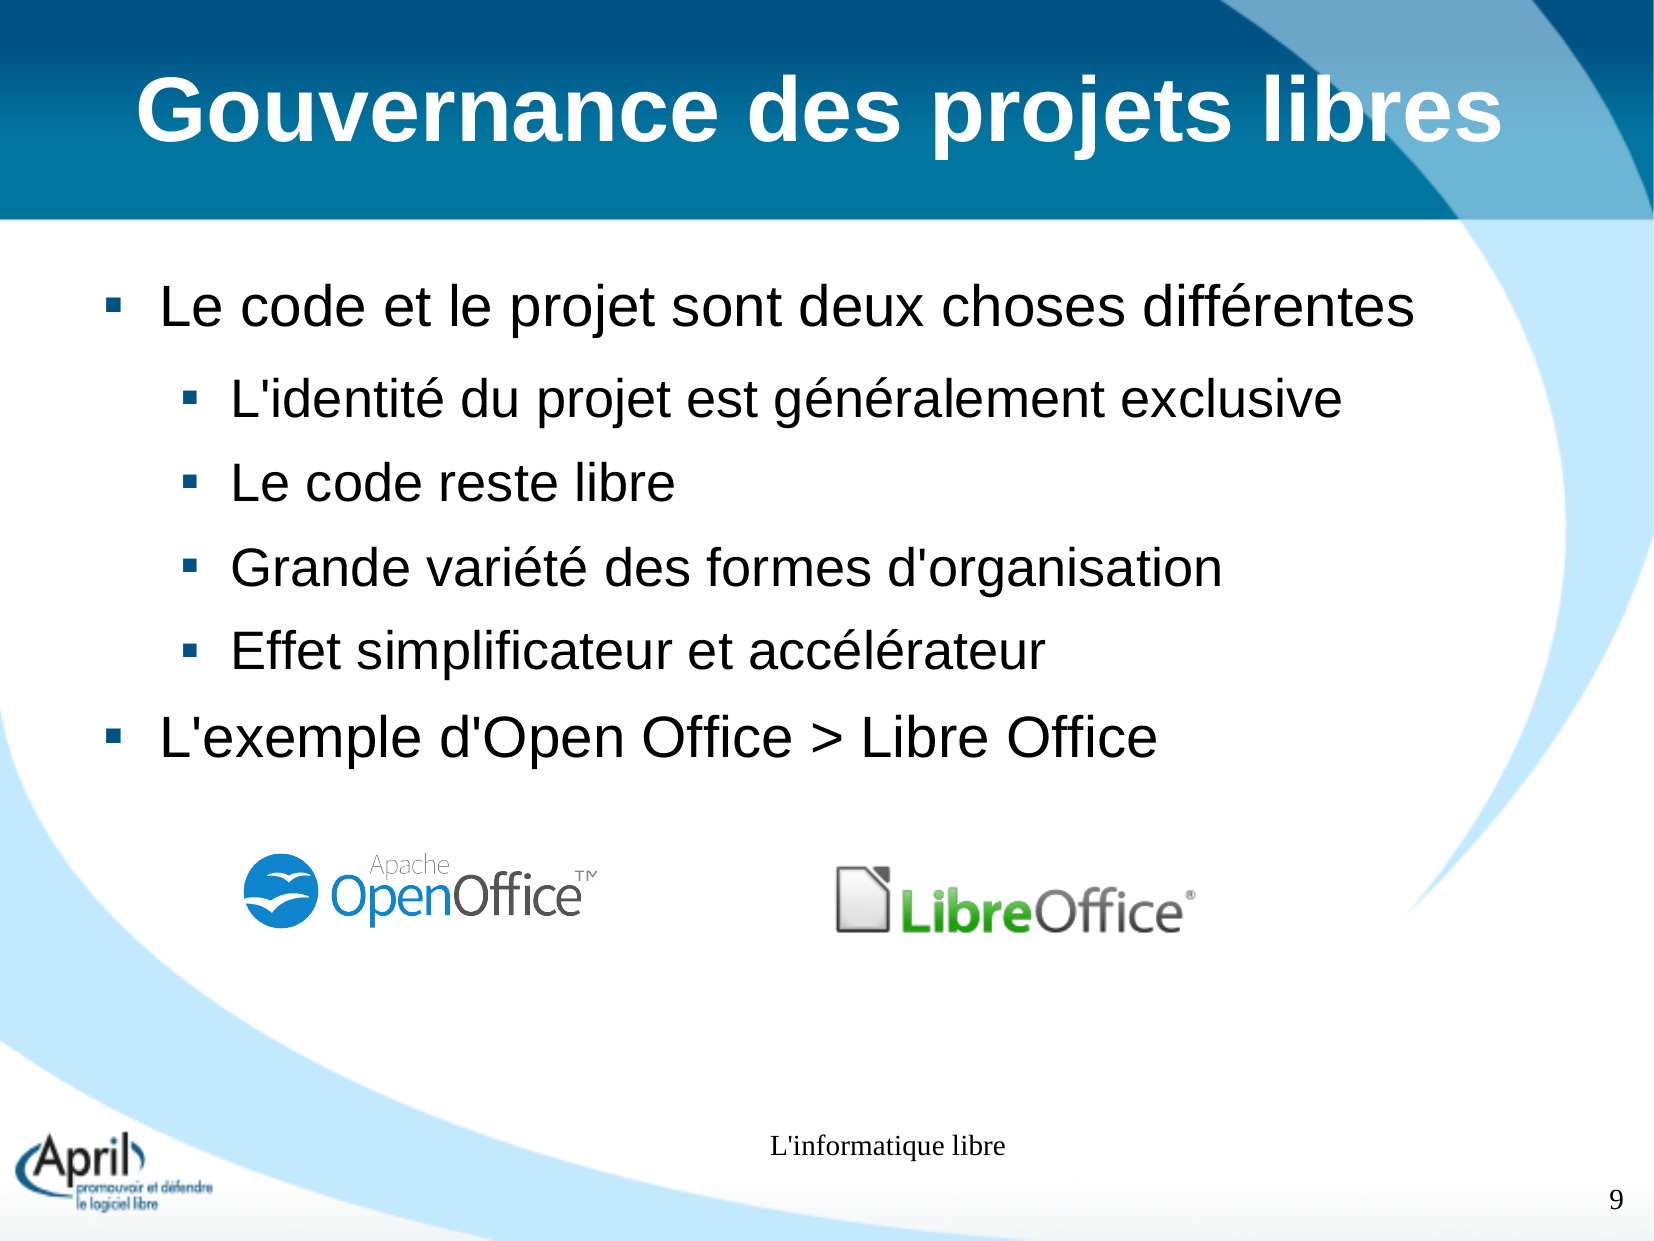

# Gouvernance des projets libres
Le code et le projet sont deux choses différentes
L'identité du projet est généralement exclusive
Le code reste libre
Grande variété des formes d'organisation
Effet simplificateur et accélérateur
L'exemple d'Open Office > Libre Office
L'informatique libre
9